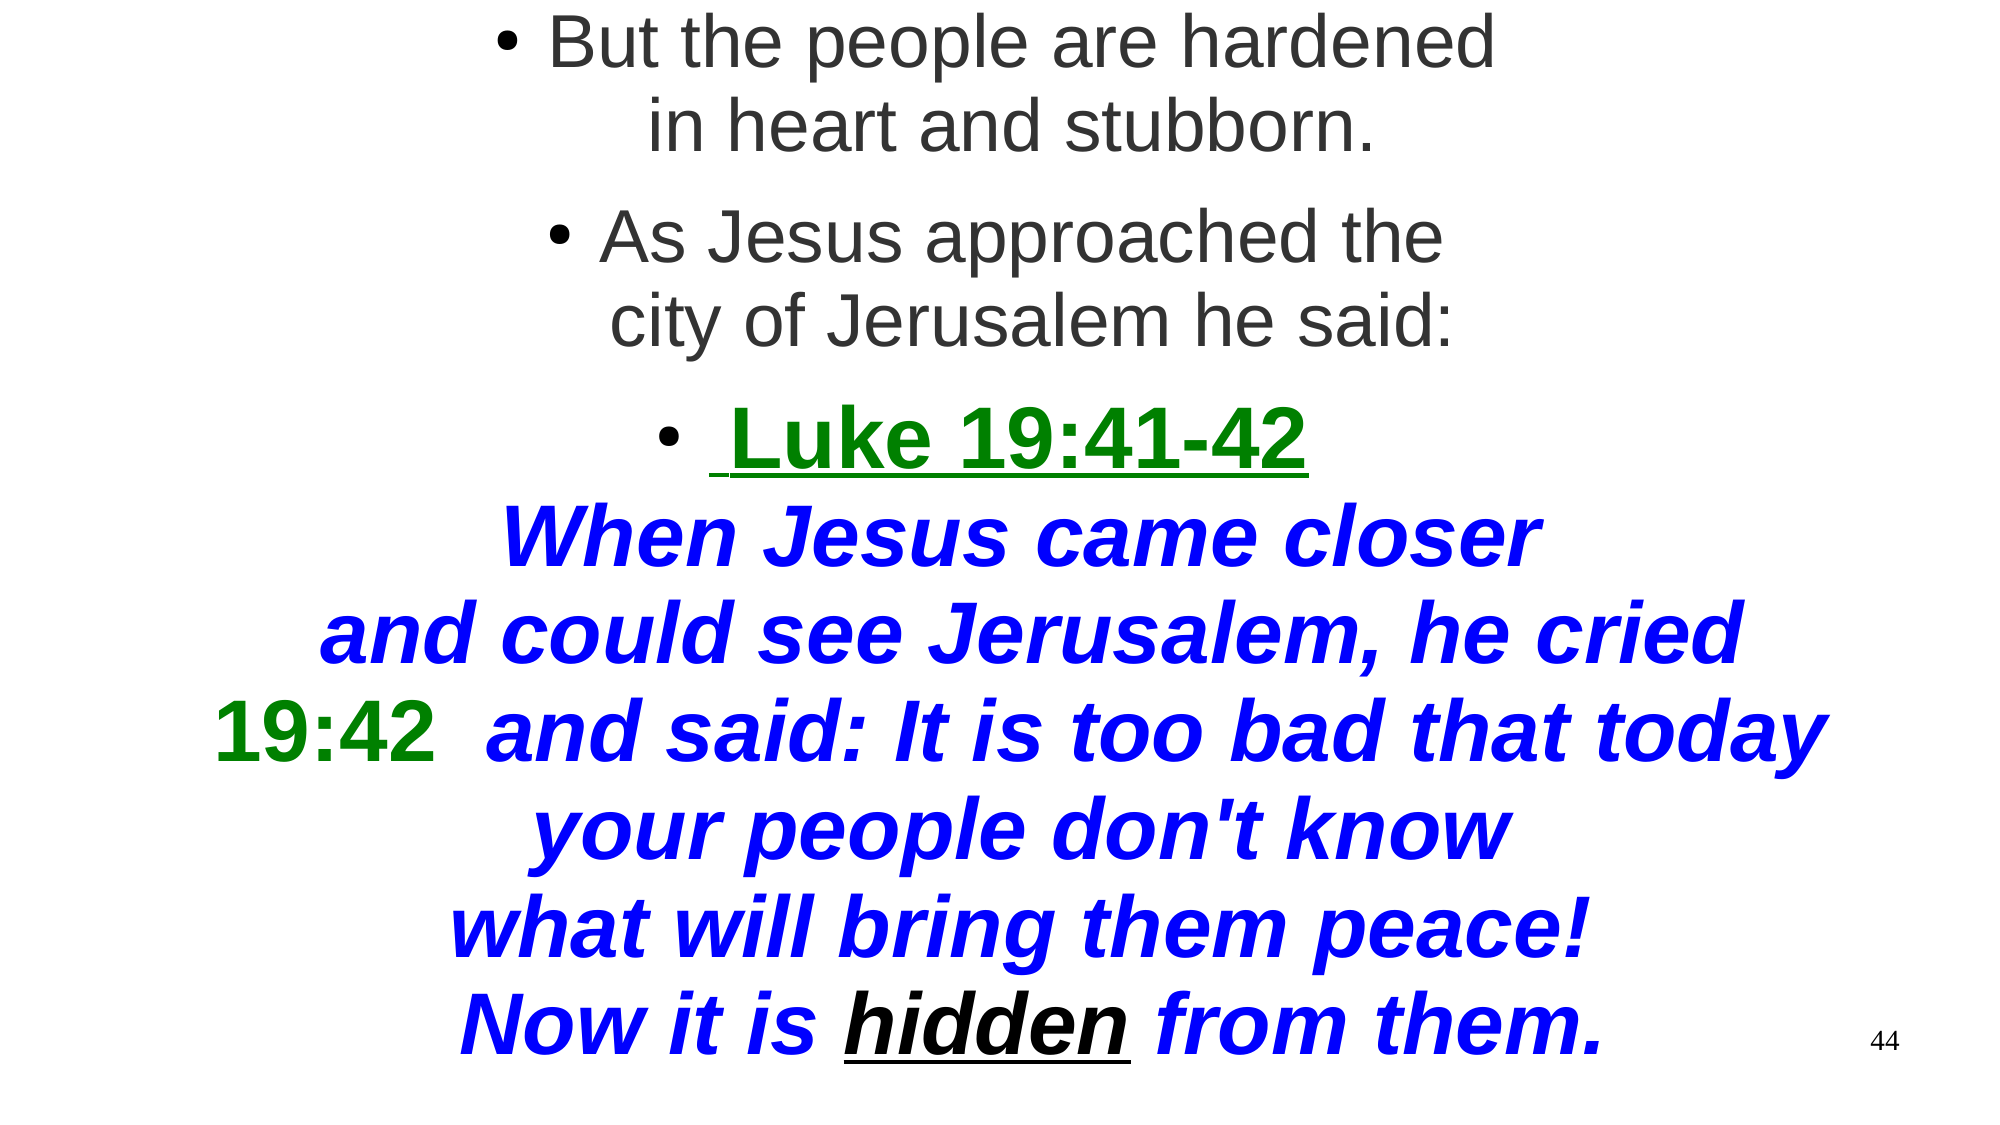

# But the people are hardened in heart and stubborn.
As Jesus approached the
city of Jerusalem he said:
 Luke 19:41-42 
When Jesus came closer
and could see Jerusalem, he cried
19:42  and said: It is too bad that today
your people don't know
what will bring them peace!
Now it is hidden from them.
44